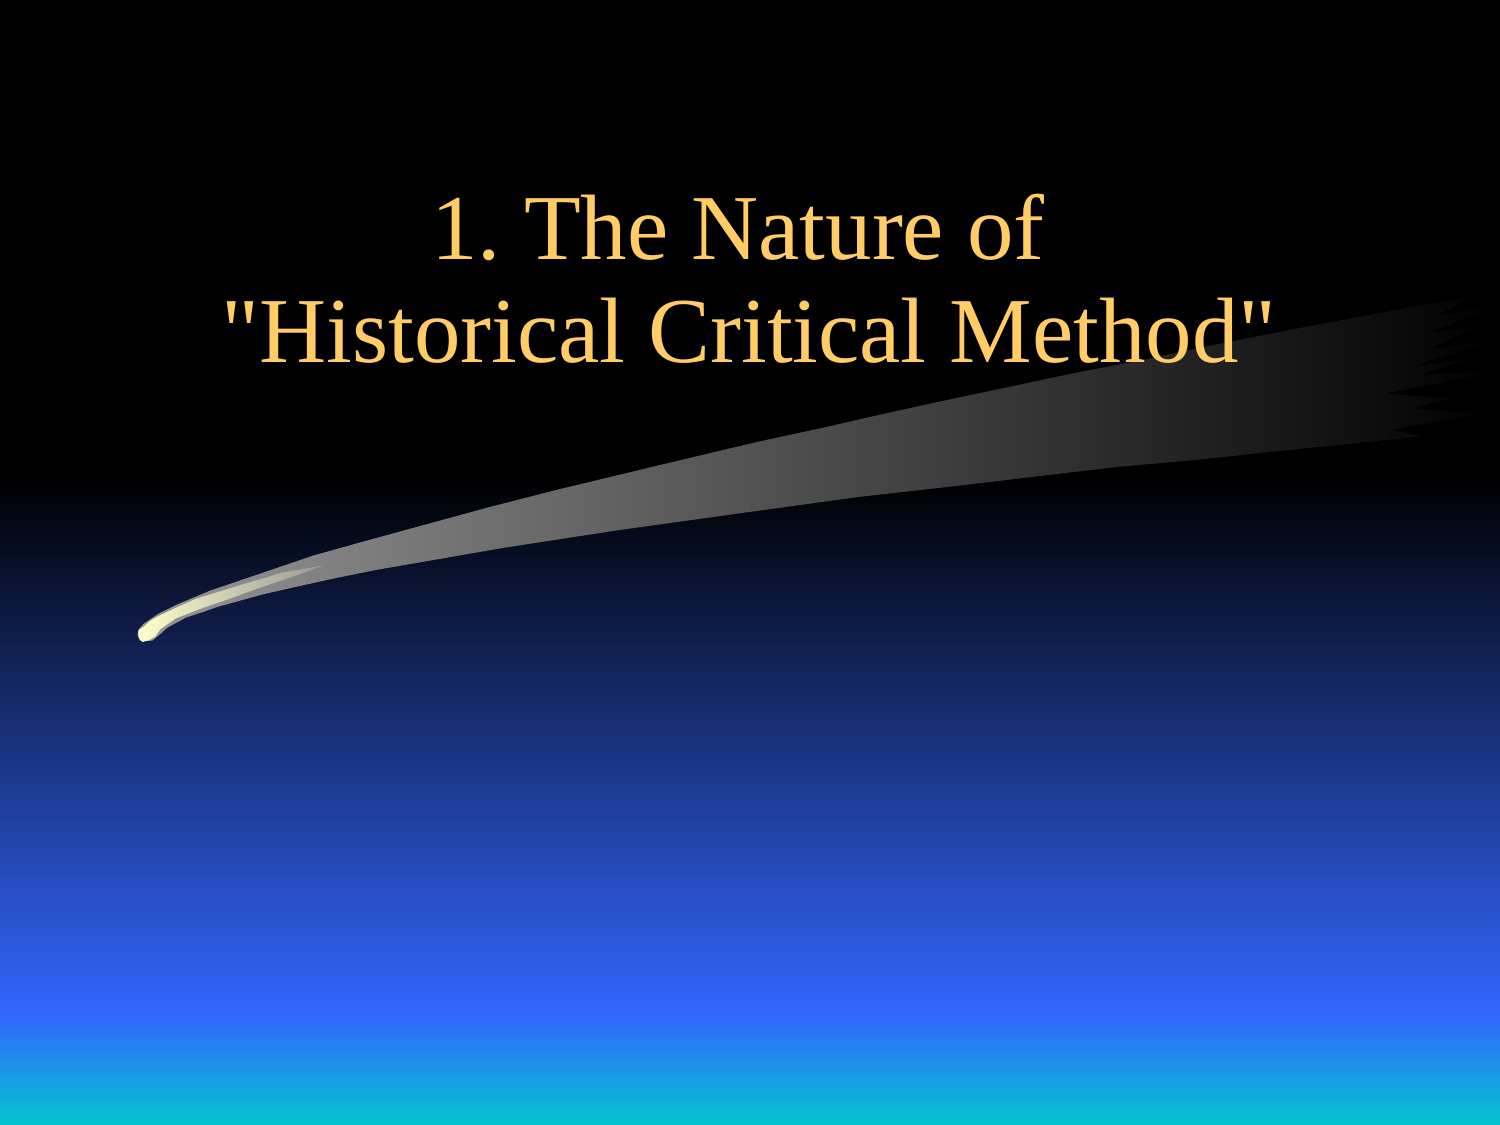

# 1. The Nature of "Historical Critical Method"